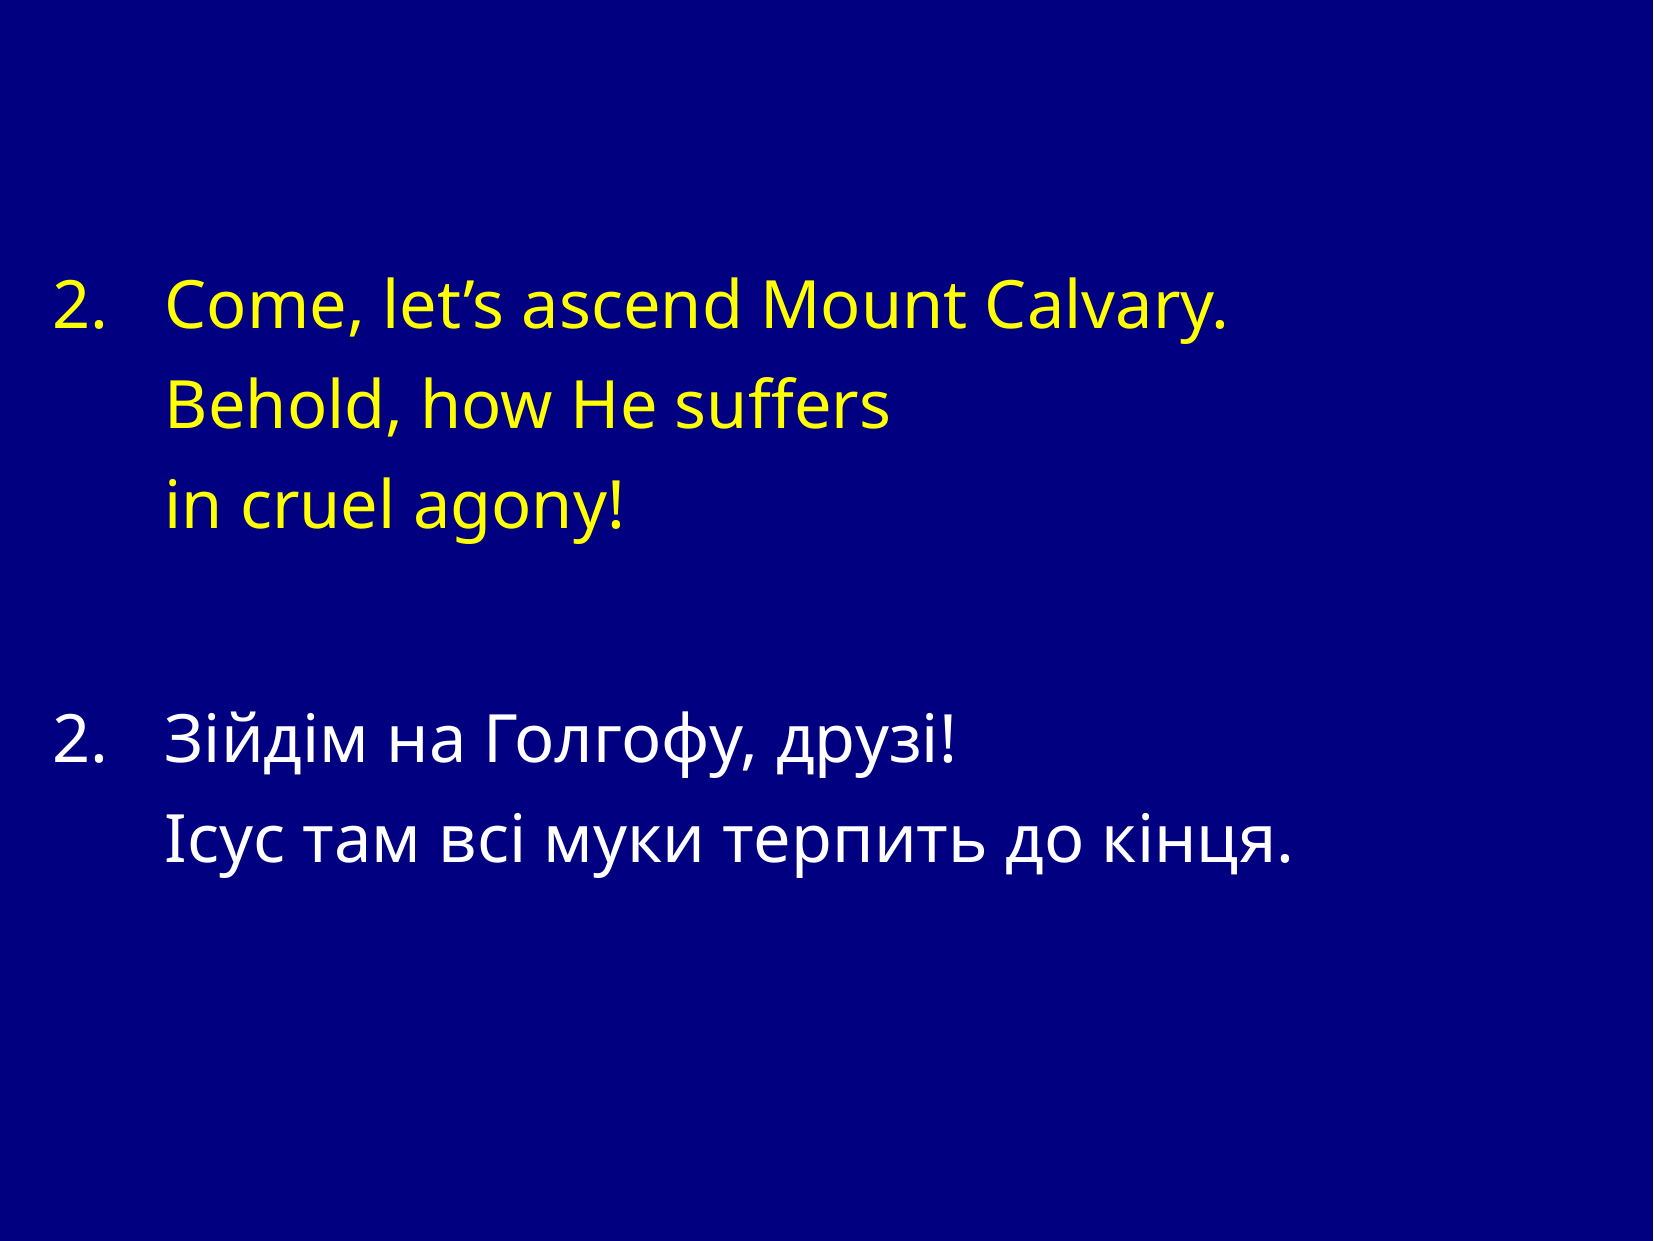

2.	Come, let’s ascend Mount Calvary.
	Behold, how He suffers
	in cruel agony!
2.	Зійдім на Голгофу, друзі!
	Ісус там всі муки терпить до кінця.